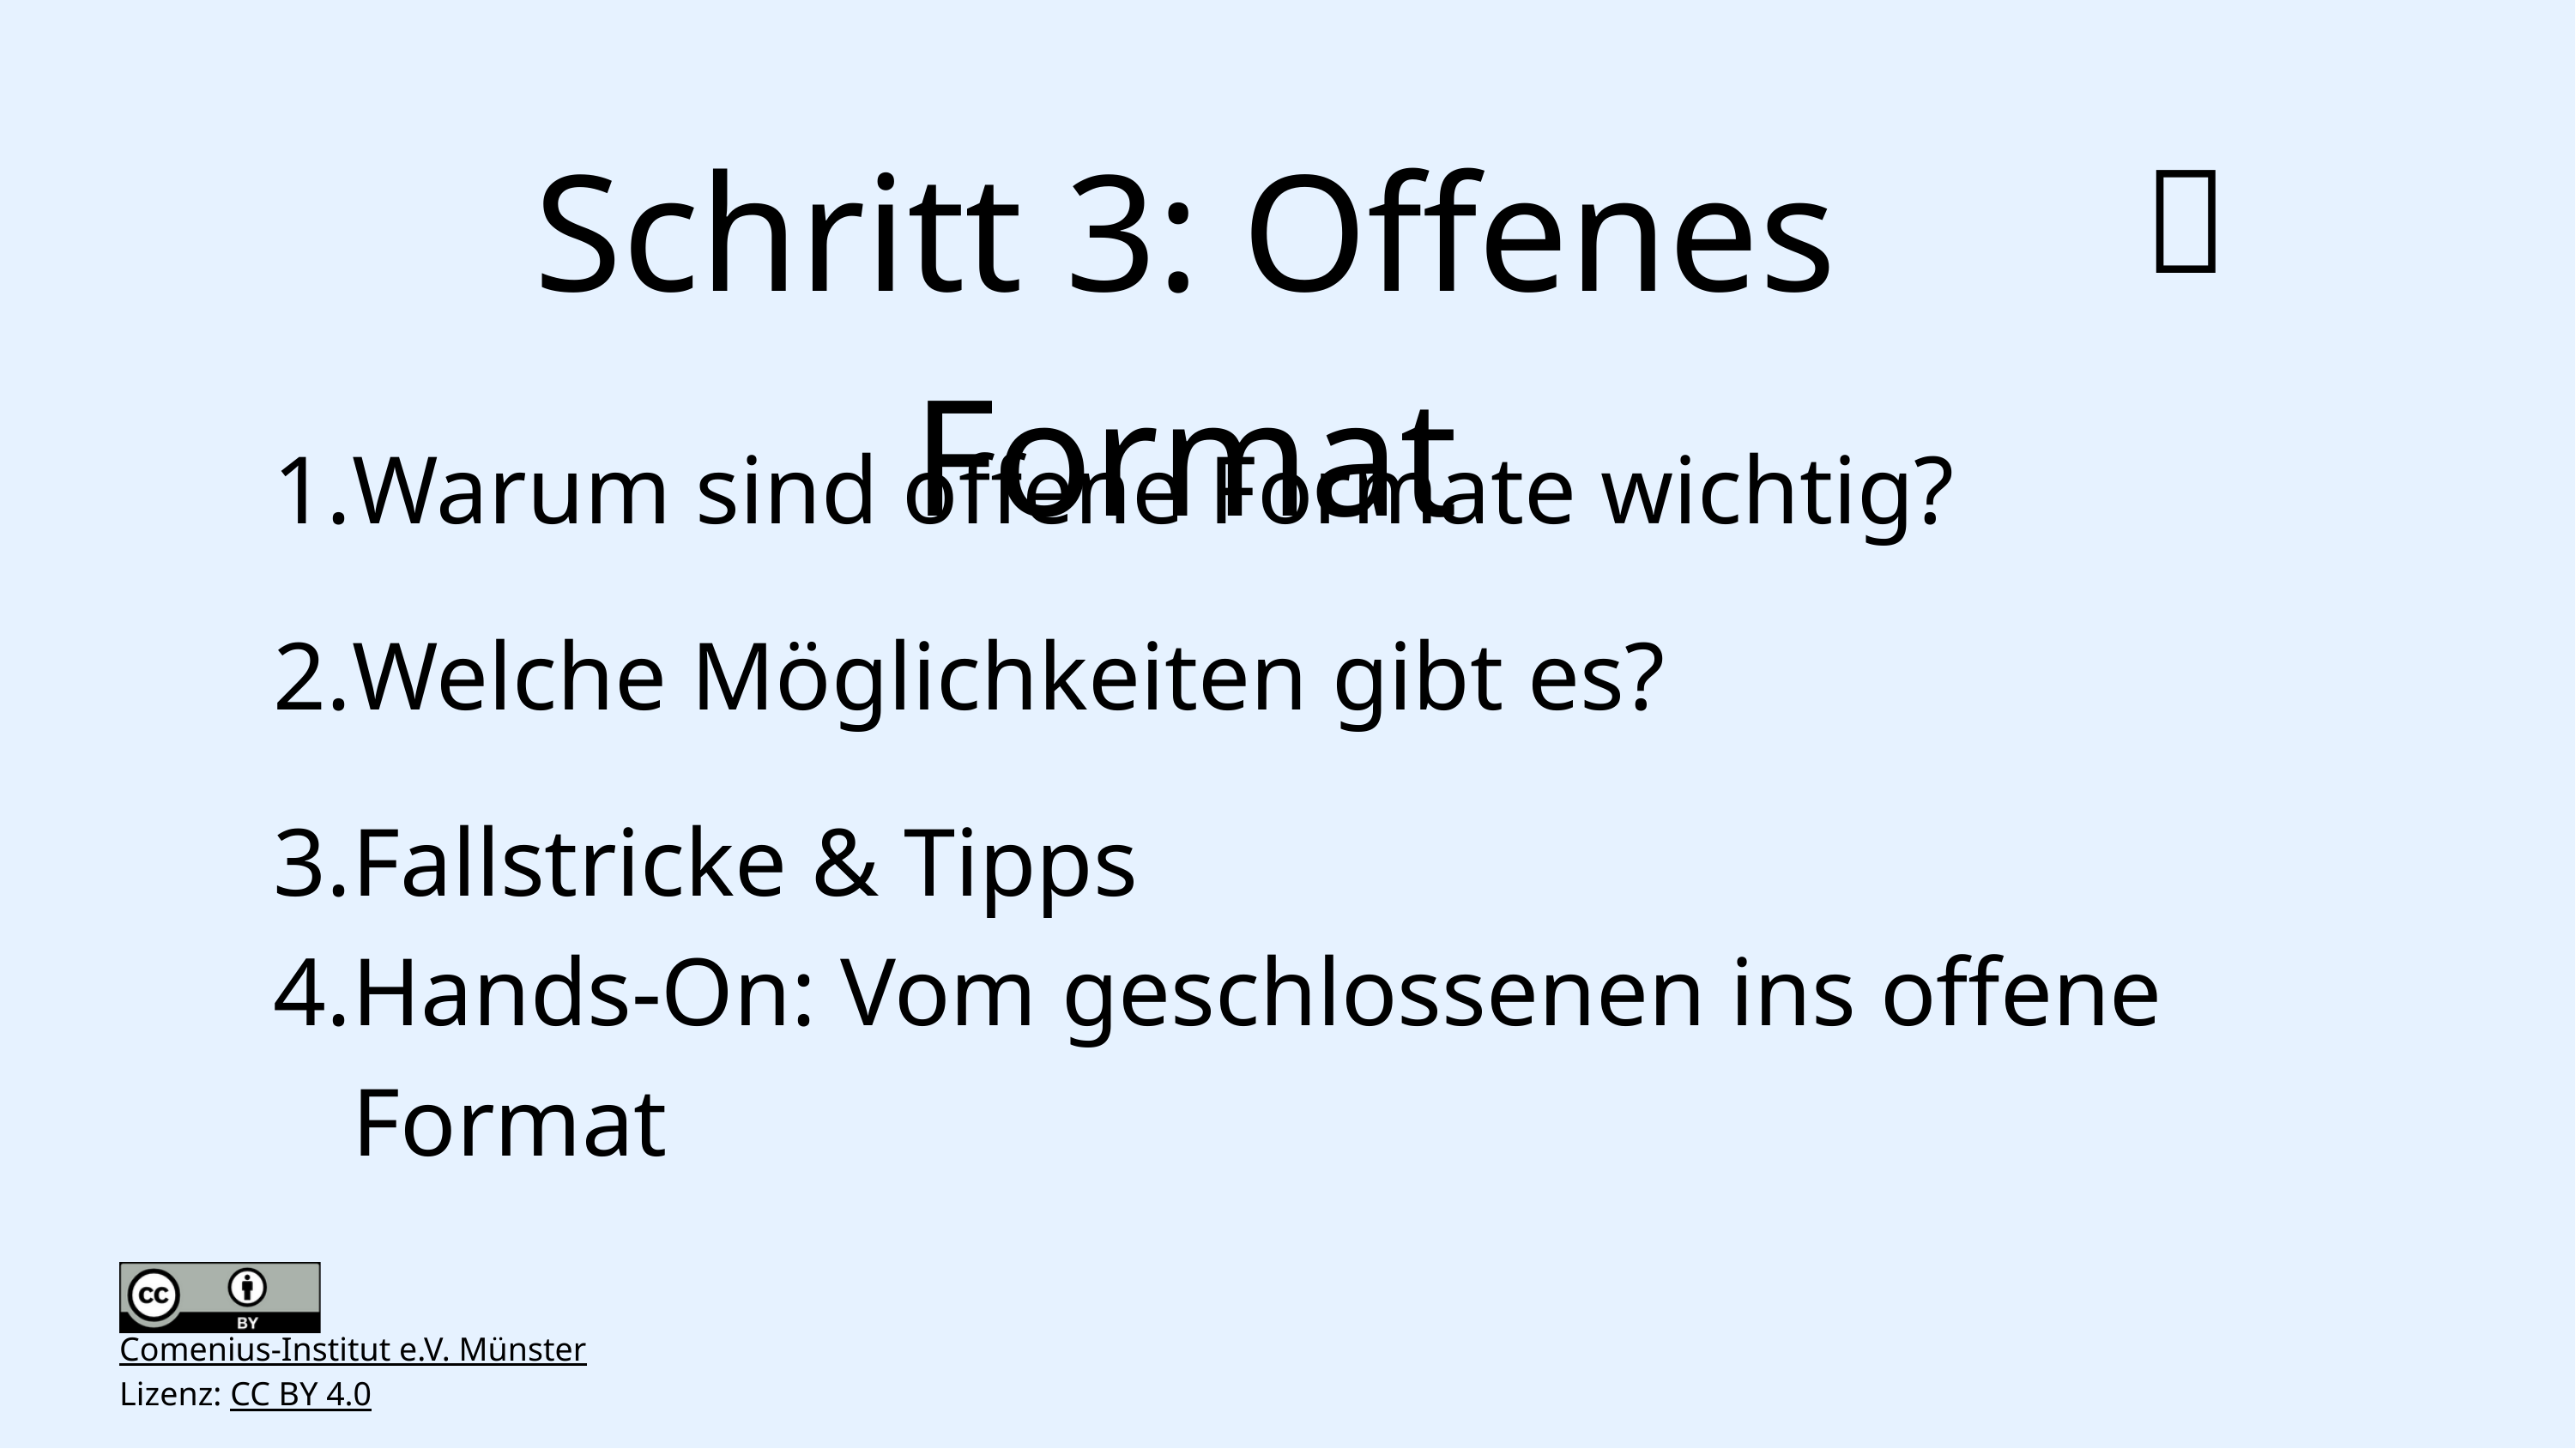

Schritt 3: Offenes Format
📃
Warum sind offene Formate wichtig?
Welche Möglichkeiten gibt es?
Fallstricke & Tipps
Hands-On: Vom geschlossenen ins offene Format
Comenius-Institut e.V. Münster
Lizenz: CC BY 4.0